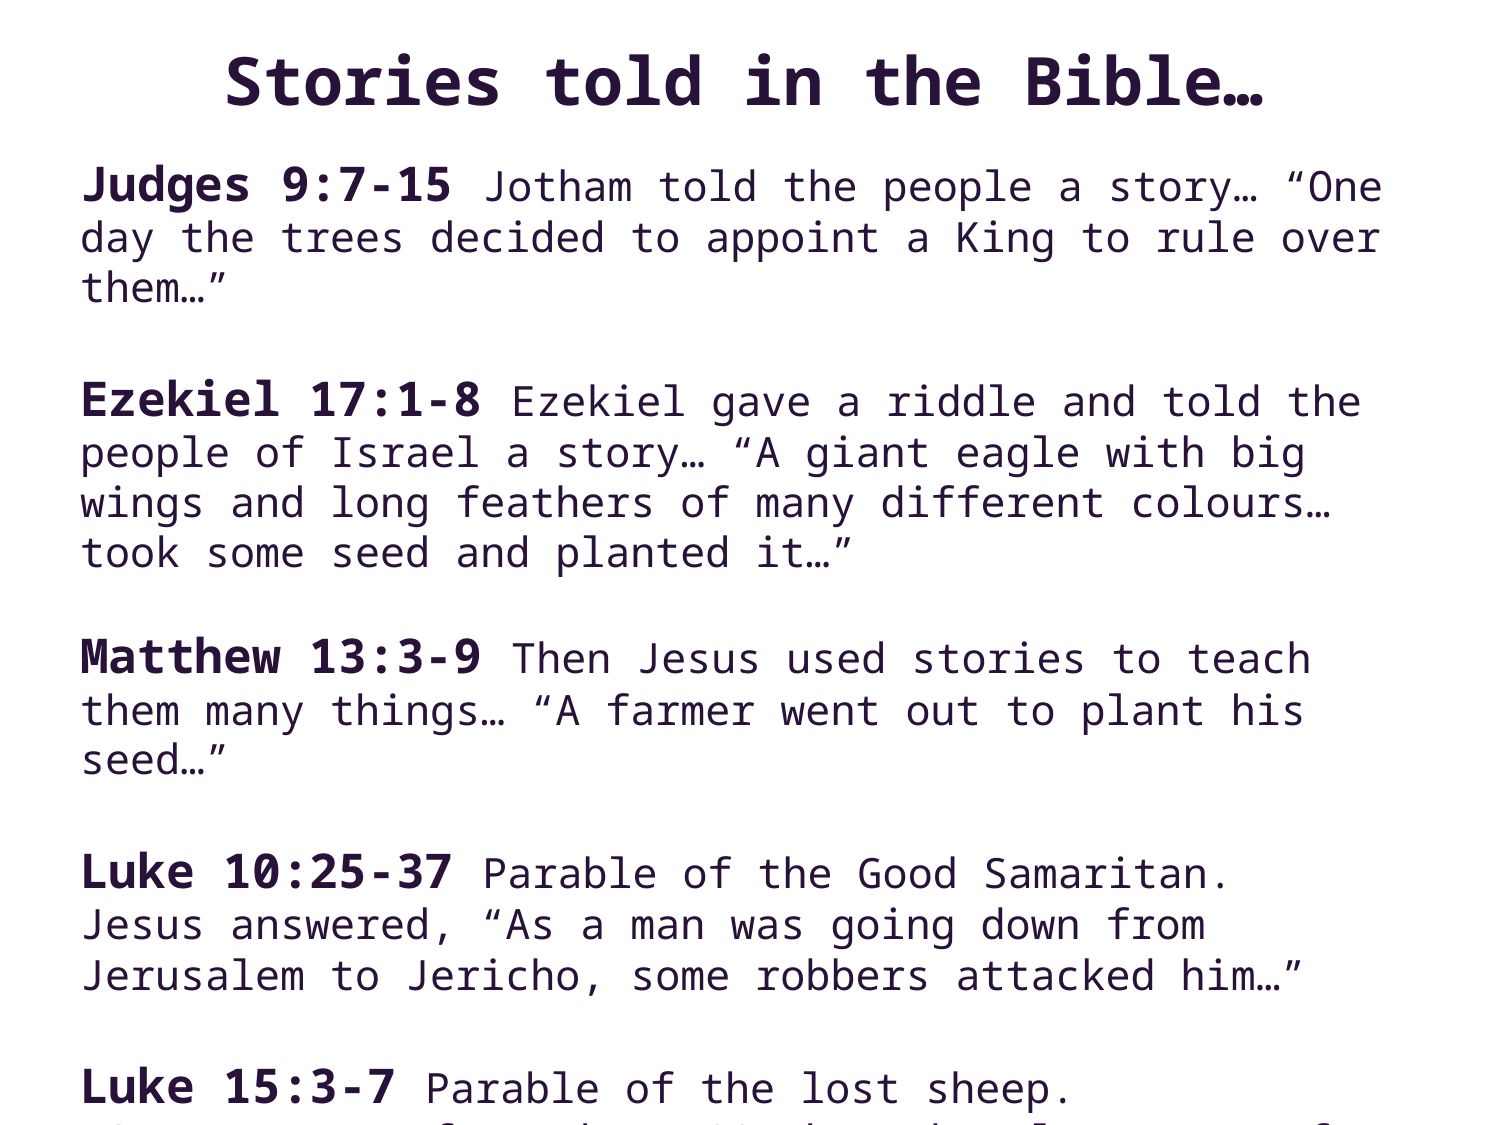

Stories told in the Bible…
Judges 9:7-15 Jotham told the people a story… “One day the trees decided to appoint a King to rule over them…”
Ezekiel 17:1-8 Ezekiel gave a riddle and told the people of Israel a story… “A giant eagle with big wings and long feathers of many different colours… took some seed and planted it…”
Matthew 13:3-9 Then Jesus used stories to teach them many things… “A farmer went out to plant his seed…”
Luke 10:25-37 Parable of the Good Samaritan. Jesus answered, “As a man was going down from Jerusalem to Jericho, some robbers attacked him…”
Luke 15:3-7 Parable of the lost sheep.
“Suppose one of you has 100 sheep but loses one of them…”